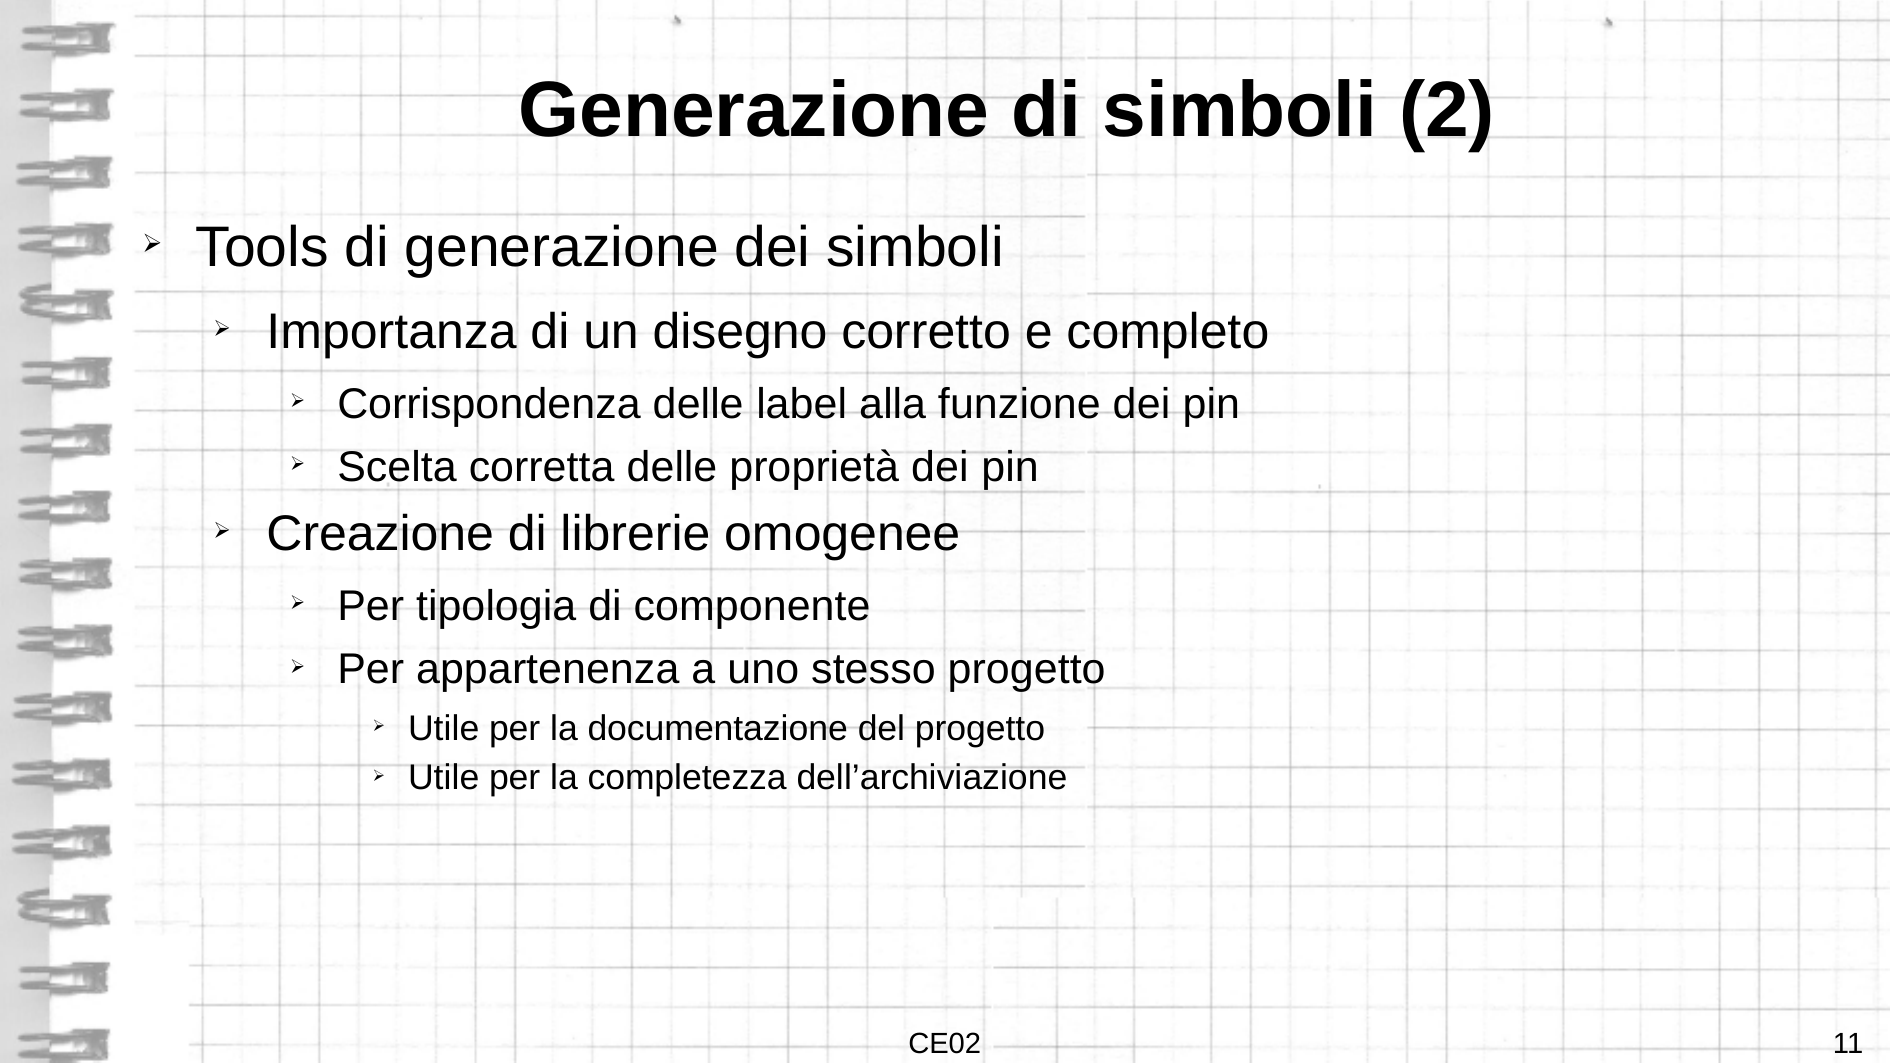

# Generazione di simboli (2)
Tools di generazione dei simboli
Importanza di un disegno corretto e completo
Corrispondenza delle label alla funzione dei pin
Scelta corretta delle proprietà dei pin
Creazione di librerie omogenee
Per tipologia di componente
Per appartenenza a uno stesso progetto
Utile per la documentazione del progetto
Utile per la completezza dell’archiviazione
CE02
11